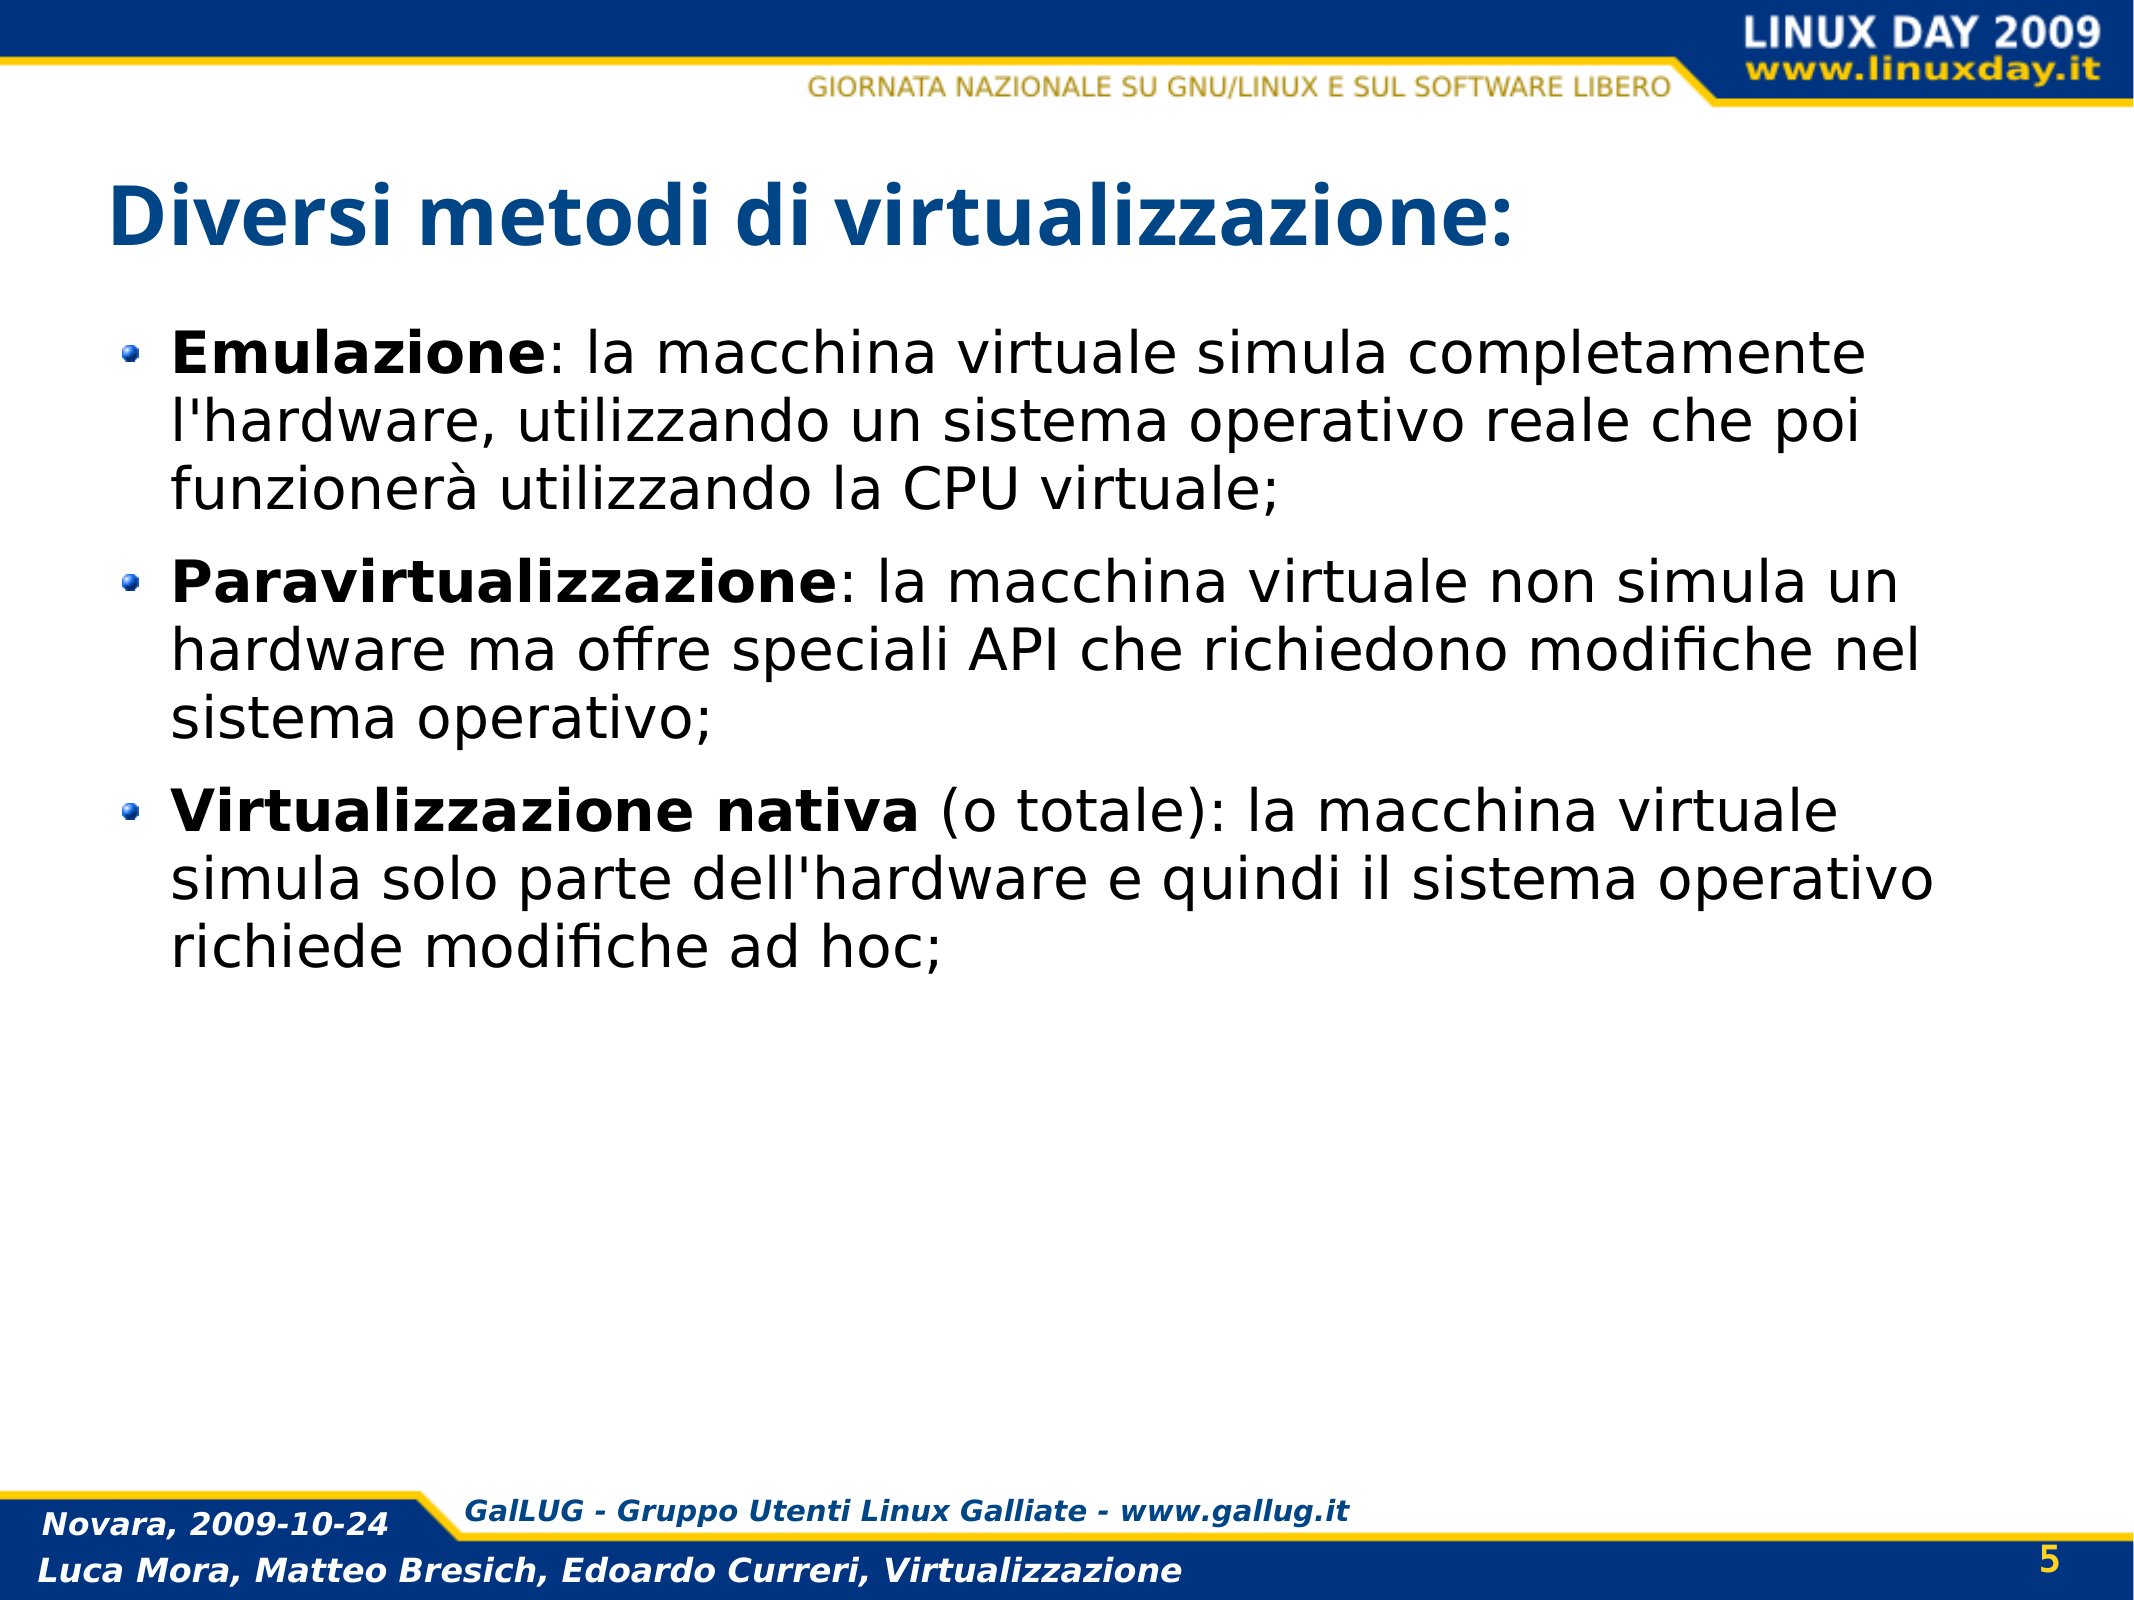

# Diversi metodi di virtualizzazione:
Emulazione: la macchina virtuale simula completamente l'hardware, utilizzando un sistema operativo reale che poi funzionerà utilizzando la CPU virtuale;
Paravirtualizzazione: la macchina virtuale non simula un hardware ma offre speciali API che richiedono modifiche nel sistema operativo;
Virtualizzazione nativa (o totale): la macchina virtuale simula solo parte dell'hardware e quindi il sistema operativo richiede modifiche ad hoc;